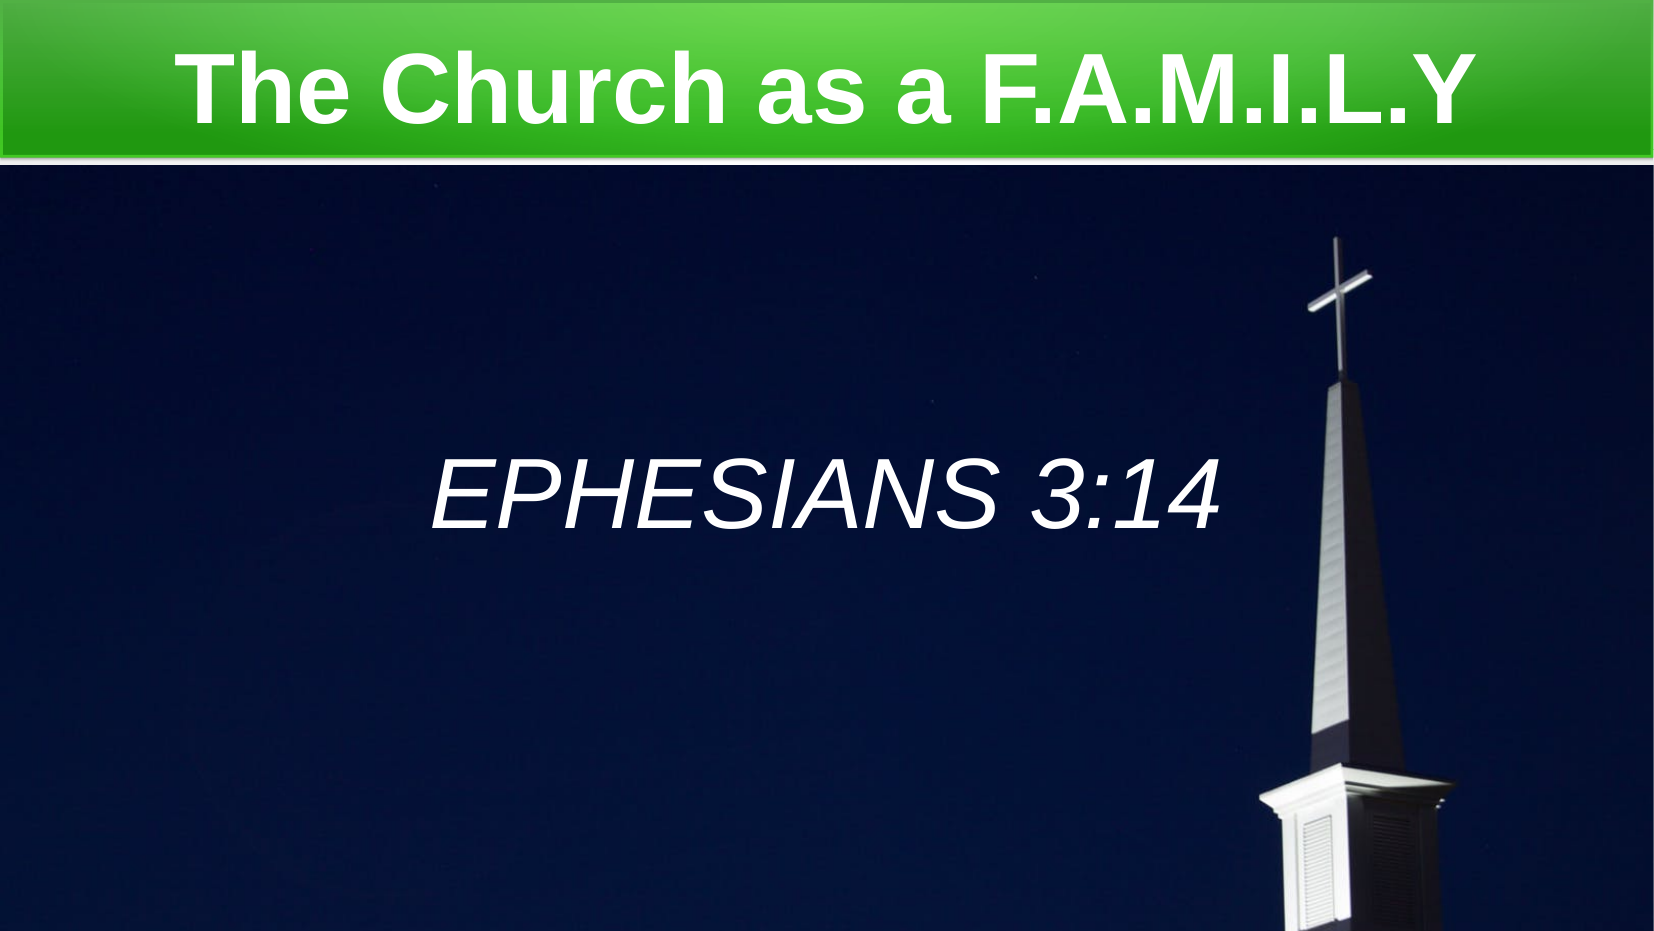

# The Church as a F.A.M.I.L.Y
EPHESIANS 3:14